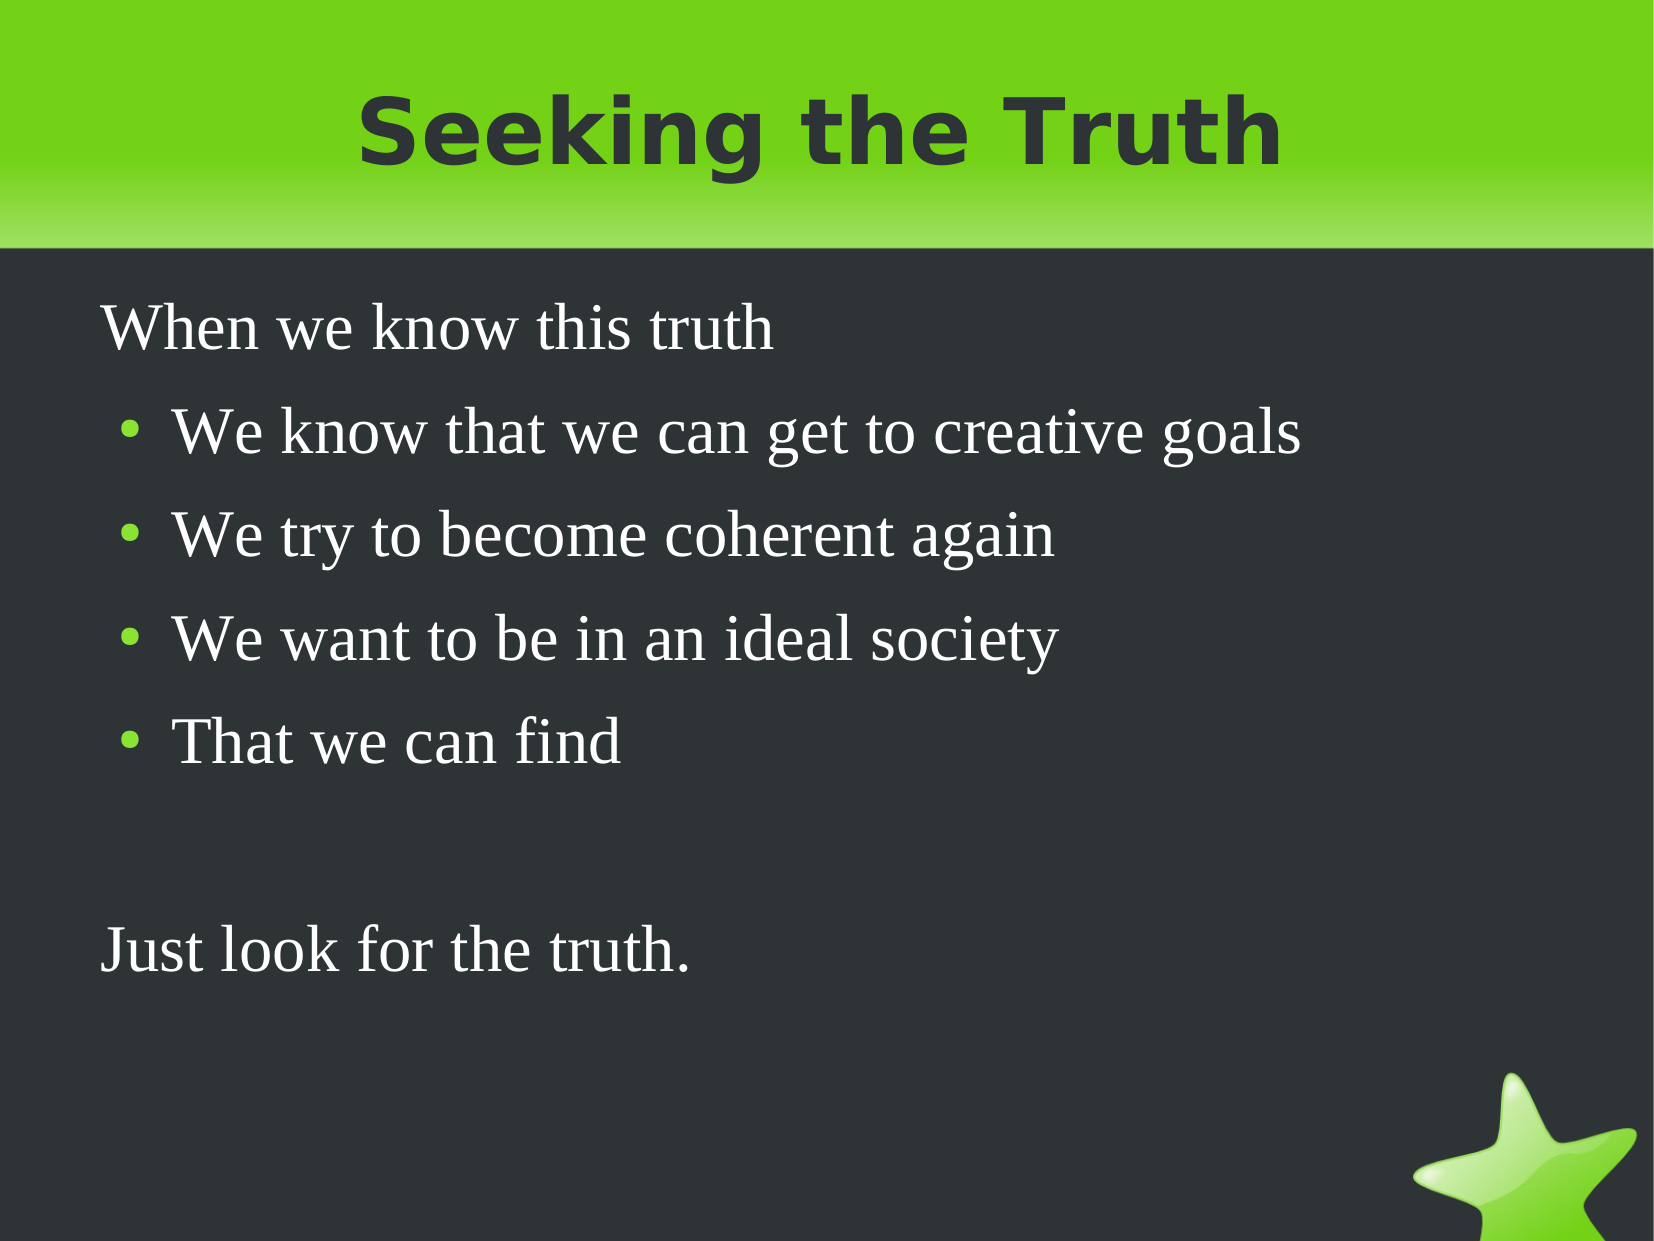

# Seeking the Truth
When we know this truth
We know that we can get to creative goals
We try to become coherent again
We want to be in an ideal society
That we can find
Just look for the truth.